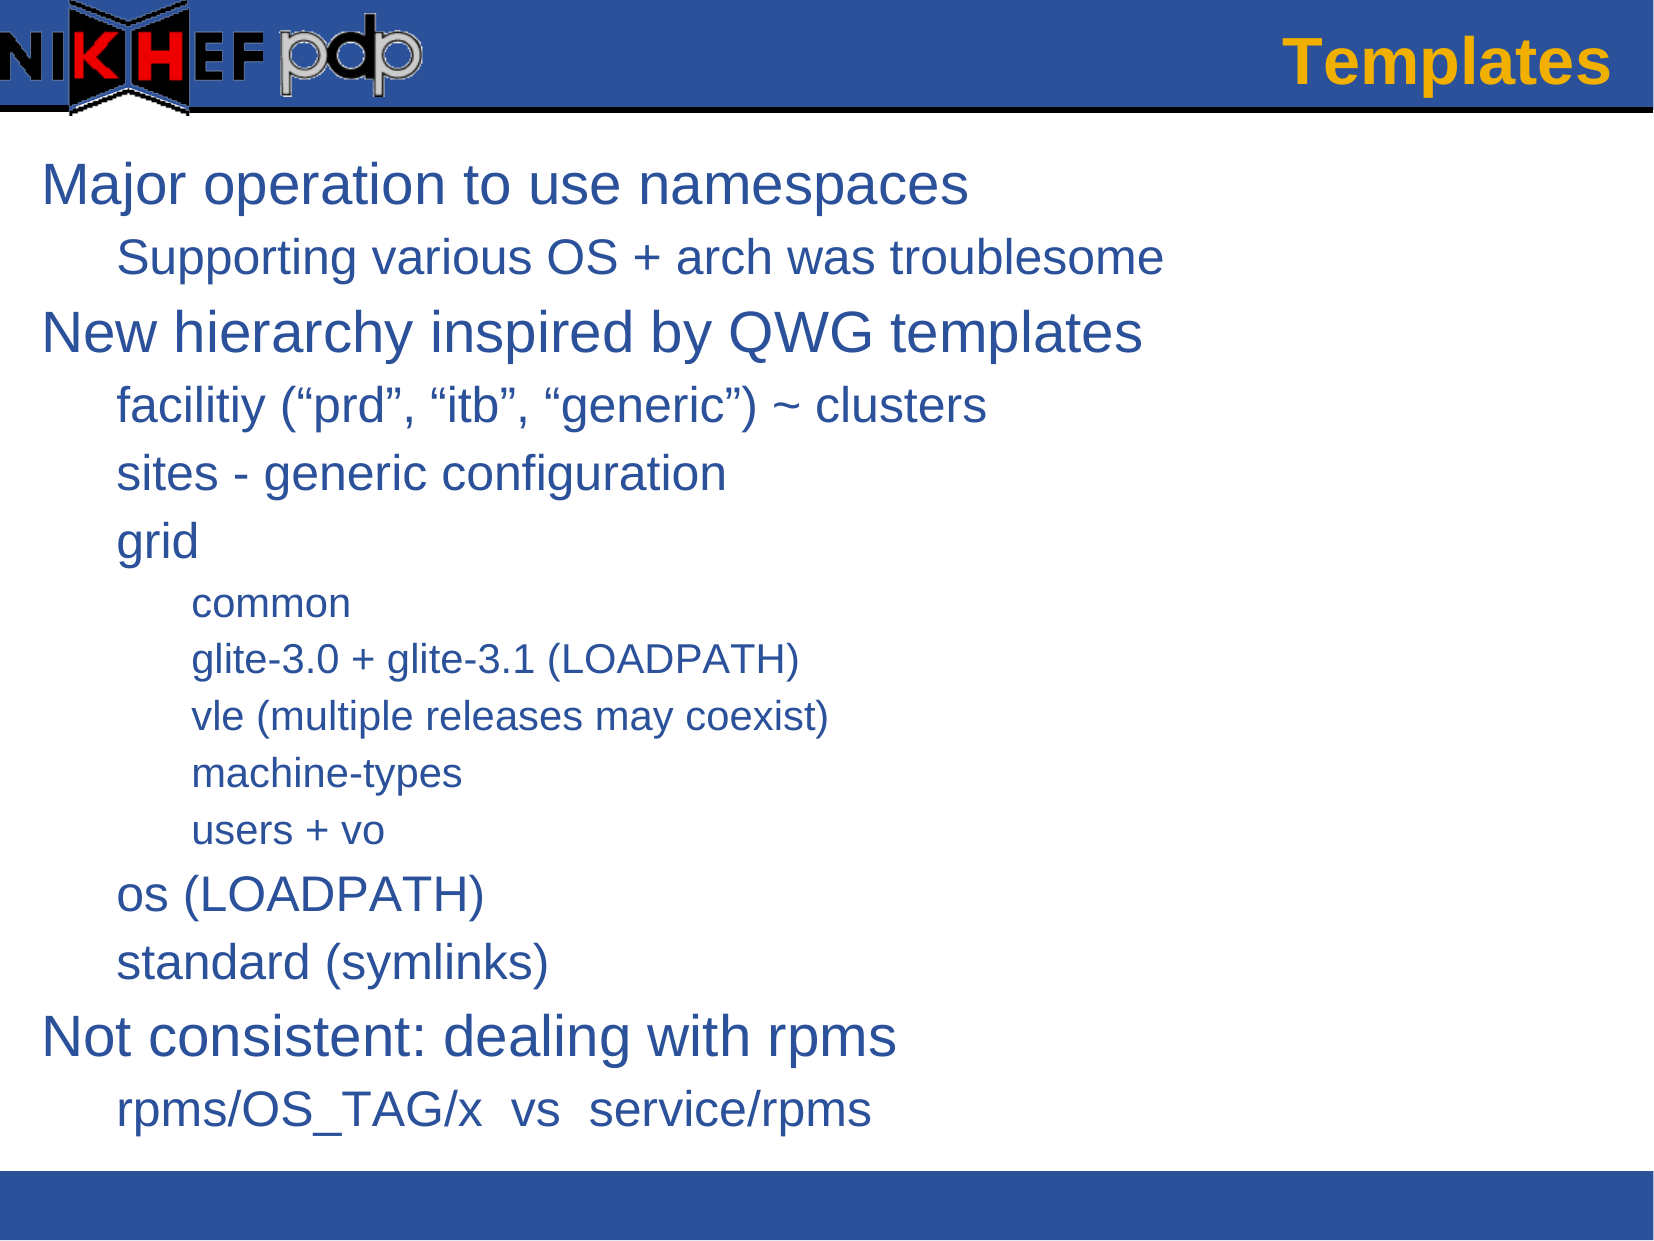

# Templates
Major operation to use namespaces
Supporting various OS + arch was troublesome
New hierarchy inspired by QWG templates
facilitiy (“prd”, “itb”, “generic”) ~ clusters
sites - generic configuration
grid
common
glite-3.0 + glite-3.1 (LOADPATH)
vle (multiple releases may coexist)
machine-types
users + vo
os (LOADPATH)
standard (symlinks)
Not consistent: dealing with rpms
rpms/OS_TAG/x vs service/rpms